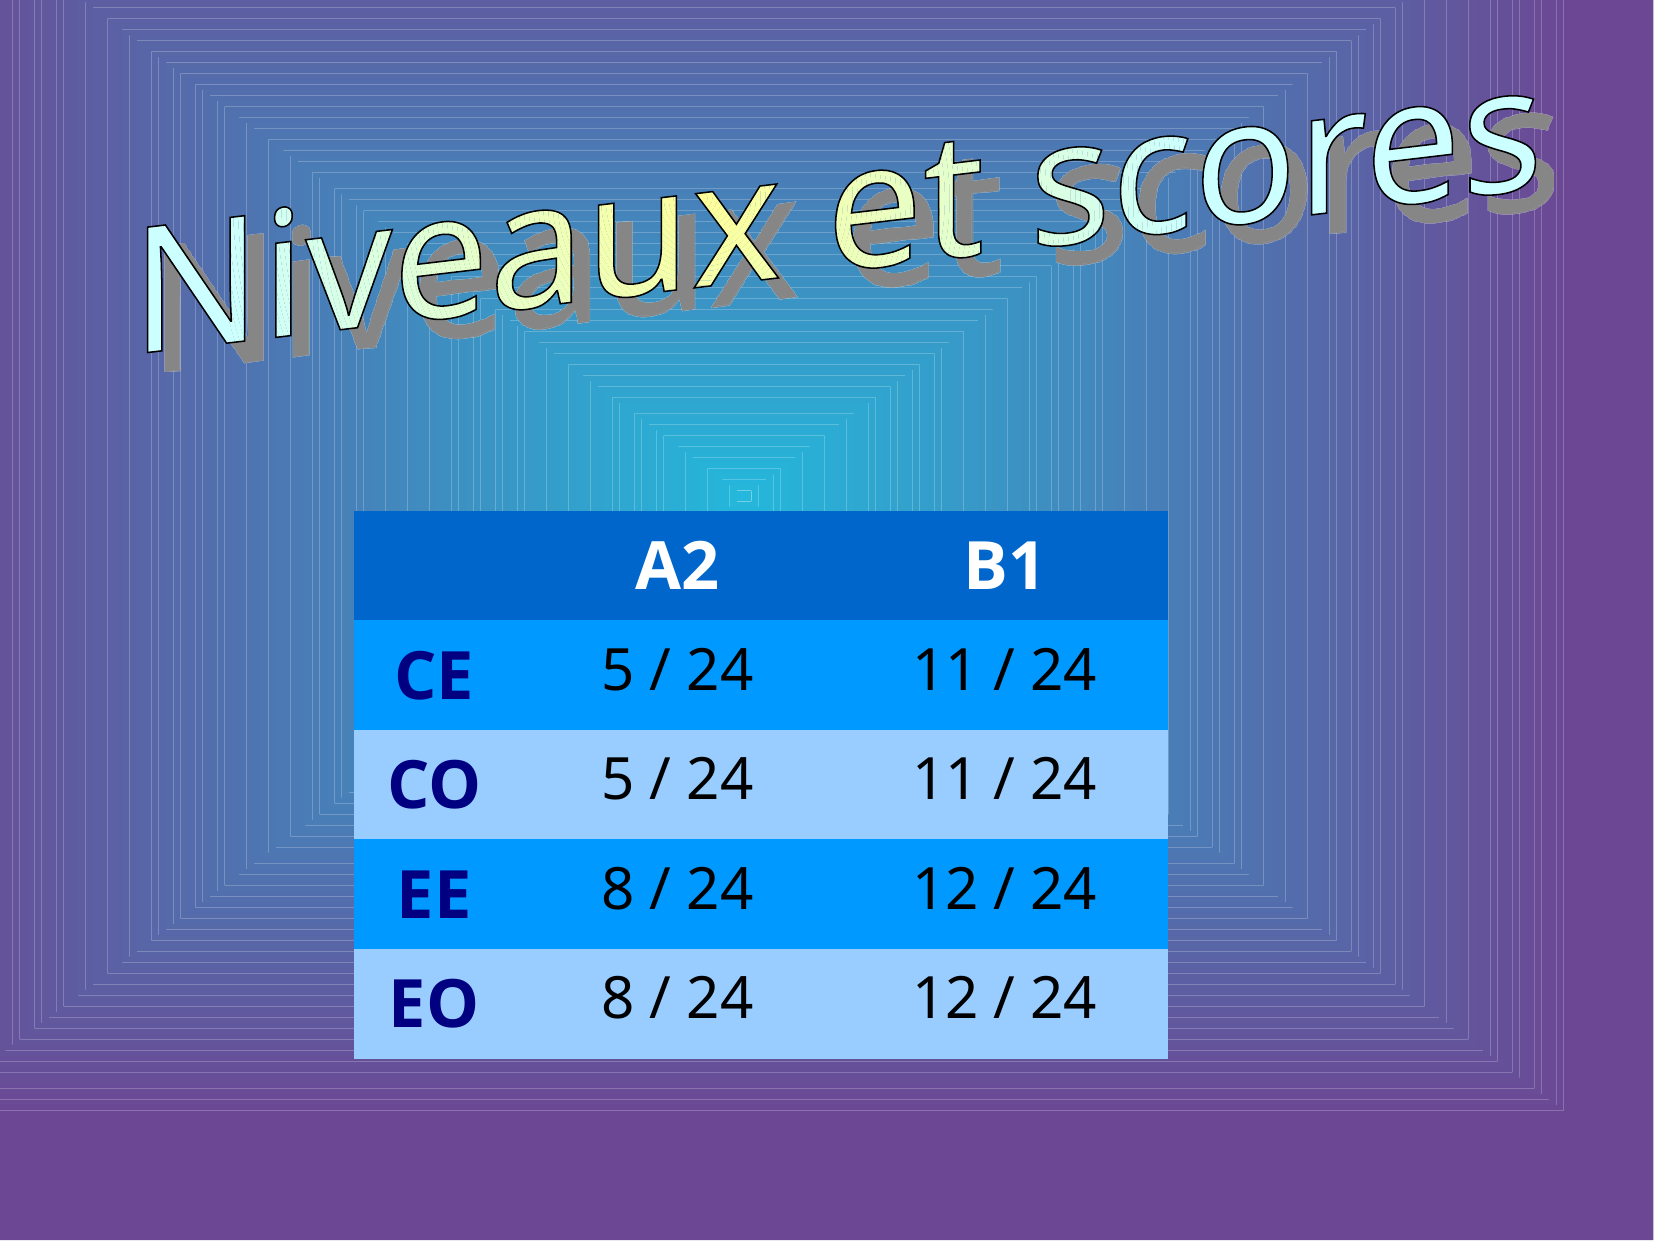

Niveaux et scores
| | A2 | B1 |
| --- | --- | --- |
| CE | 5 / 24 | 11 / 24 |
| CO | 5 / 24 | 11 / 24 |
| EE | 8 / 24 | 12 / 24 |
| EO | 8 / 24 | 12 / 24 |